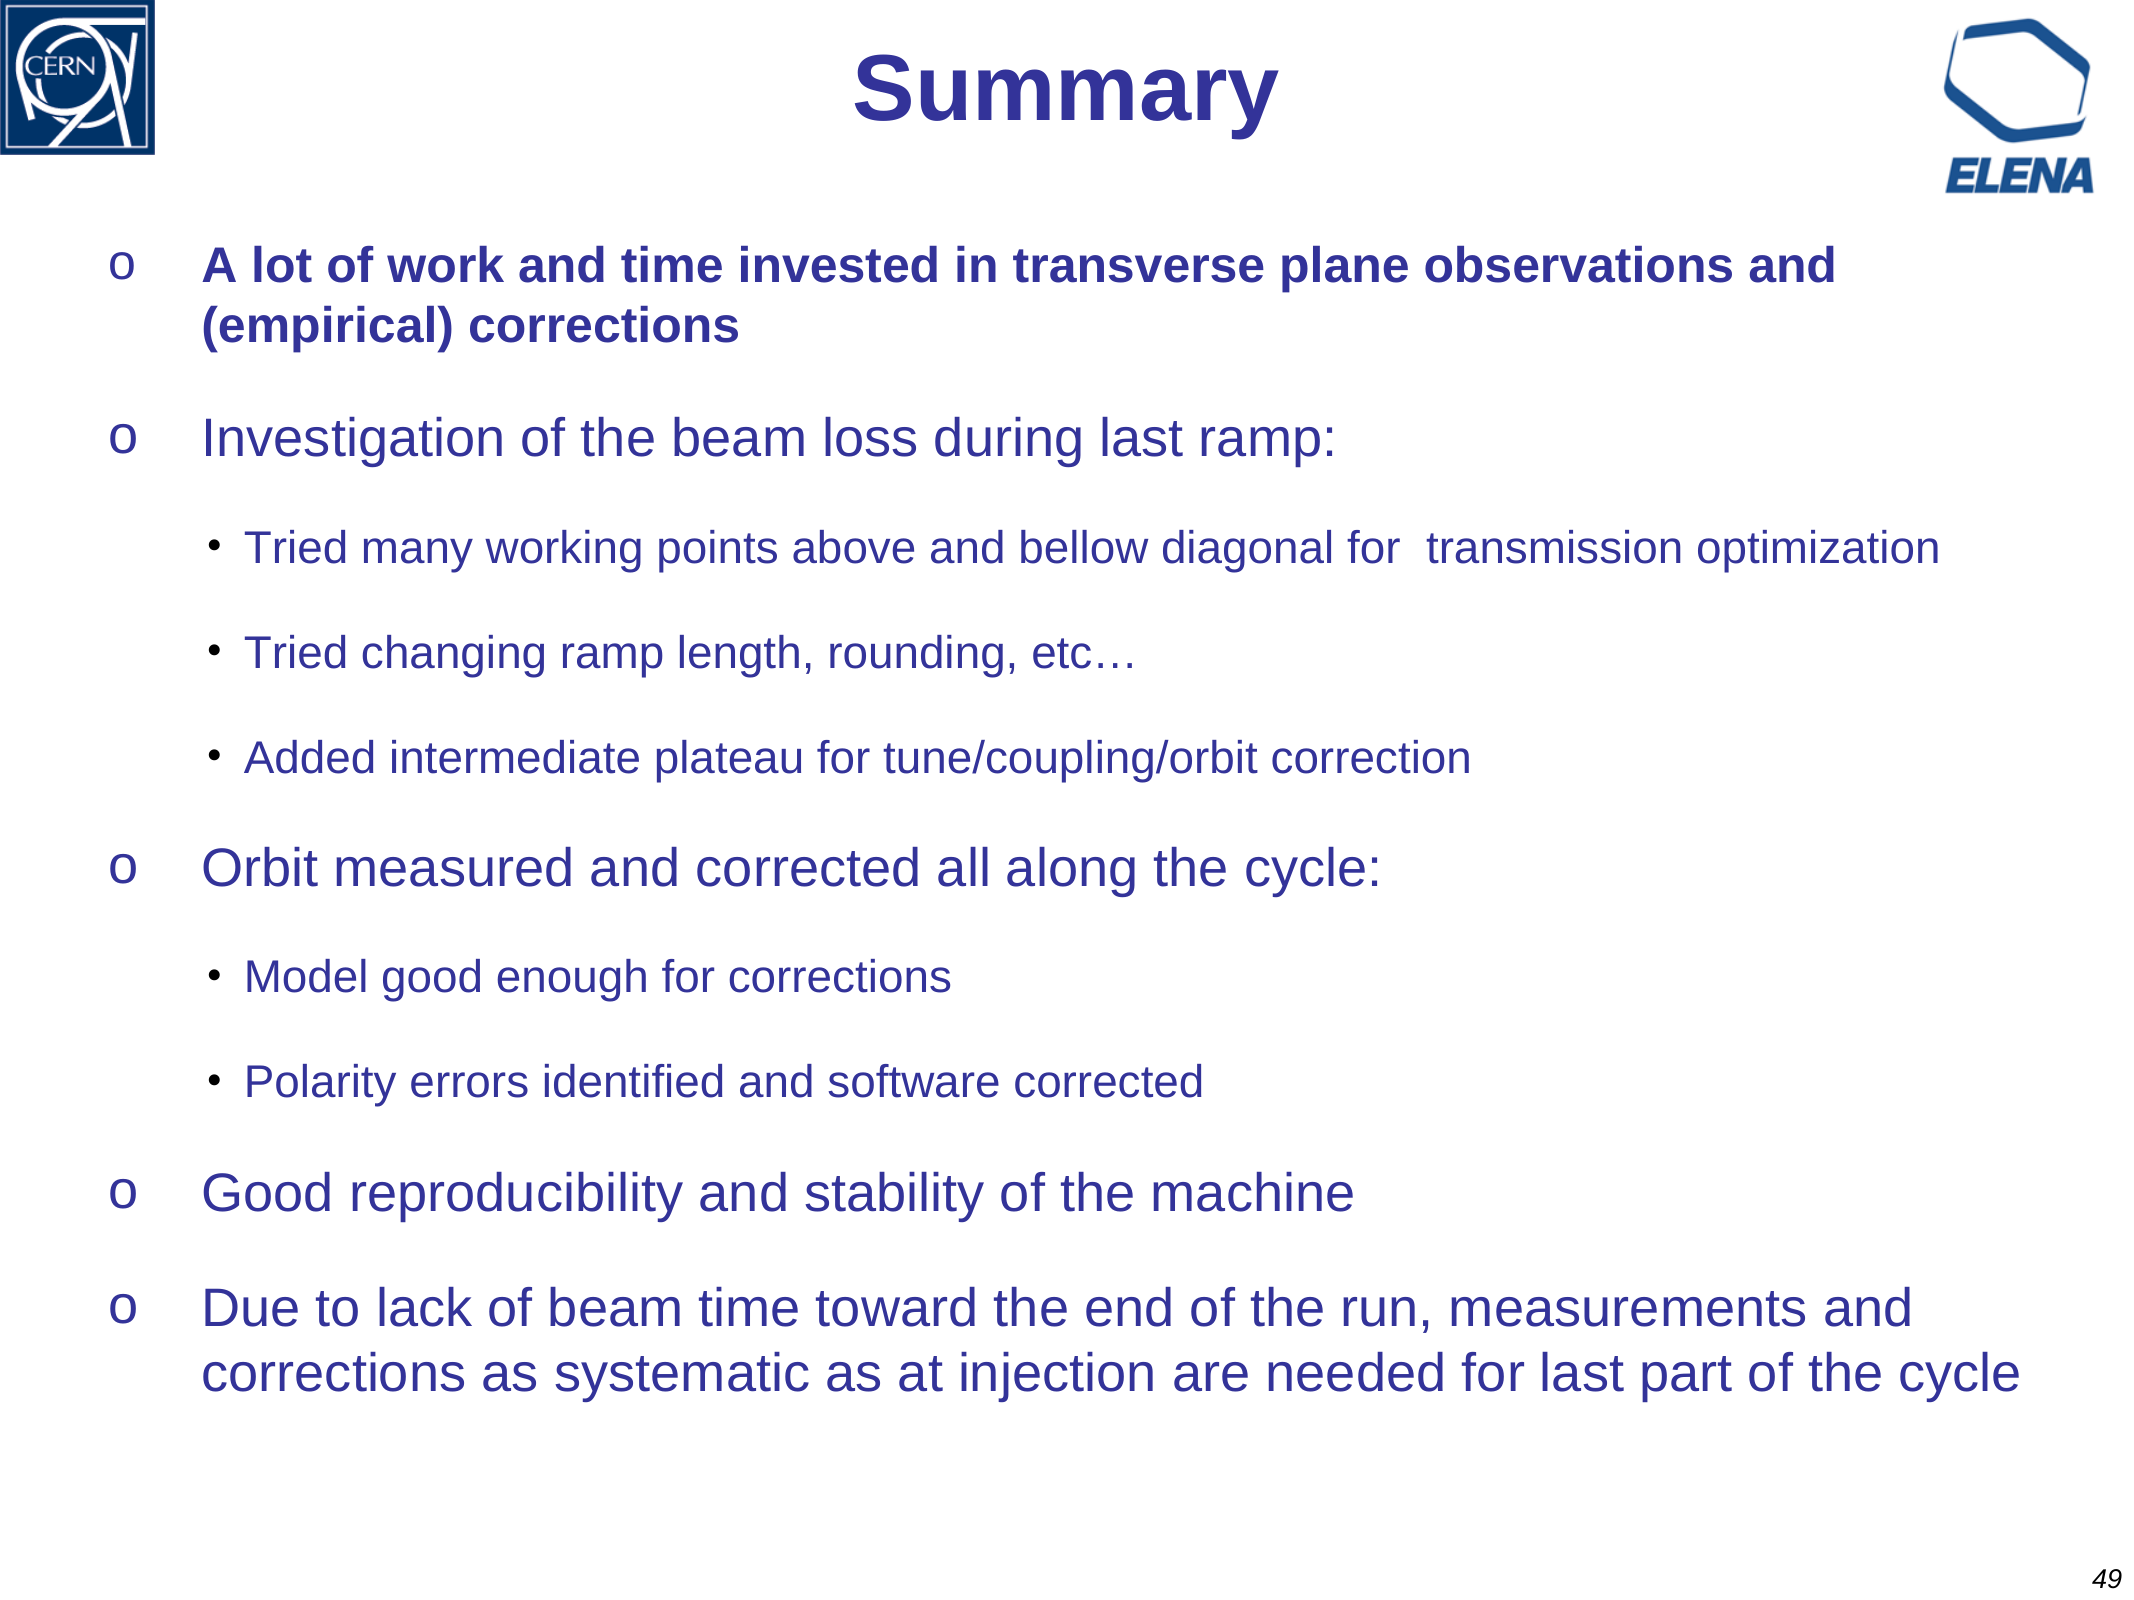

Summary
A lot of work and time invested in transverse plane observations and (empirical) corrections
Investigation of the beam loss during last ramp:
Tried many working points above and bellow diagonal for transmission optimization
Tried changing ramp length, rounding, etc…
Added intermediate plateau for tune/coupling/orbit correction
Orbit measured and corrected all along the cycle:
Model good enough for corrections
Polarity errors identified and software corrected
Good reproducibility and stability of the machine
Due to lack of beam time toward the end of the run, measurements and corrections as systematic as at injection are needed for last part of the cycle